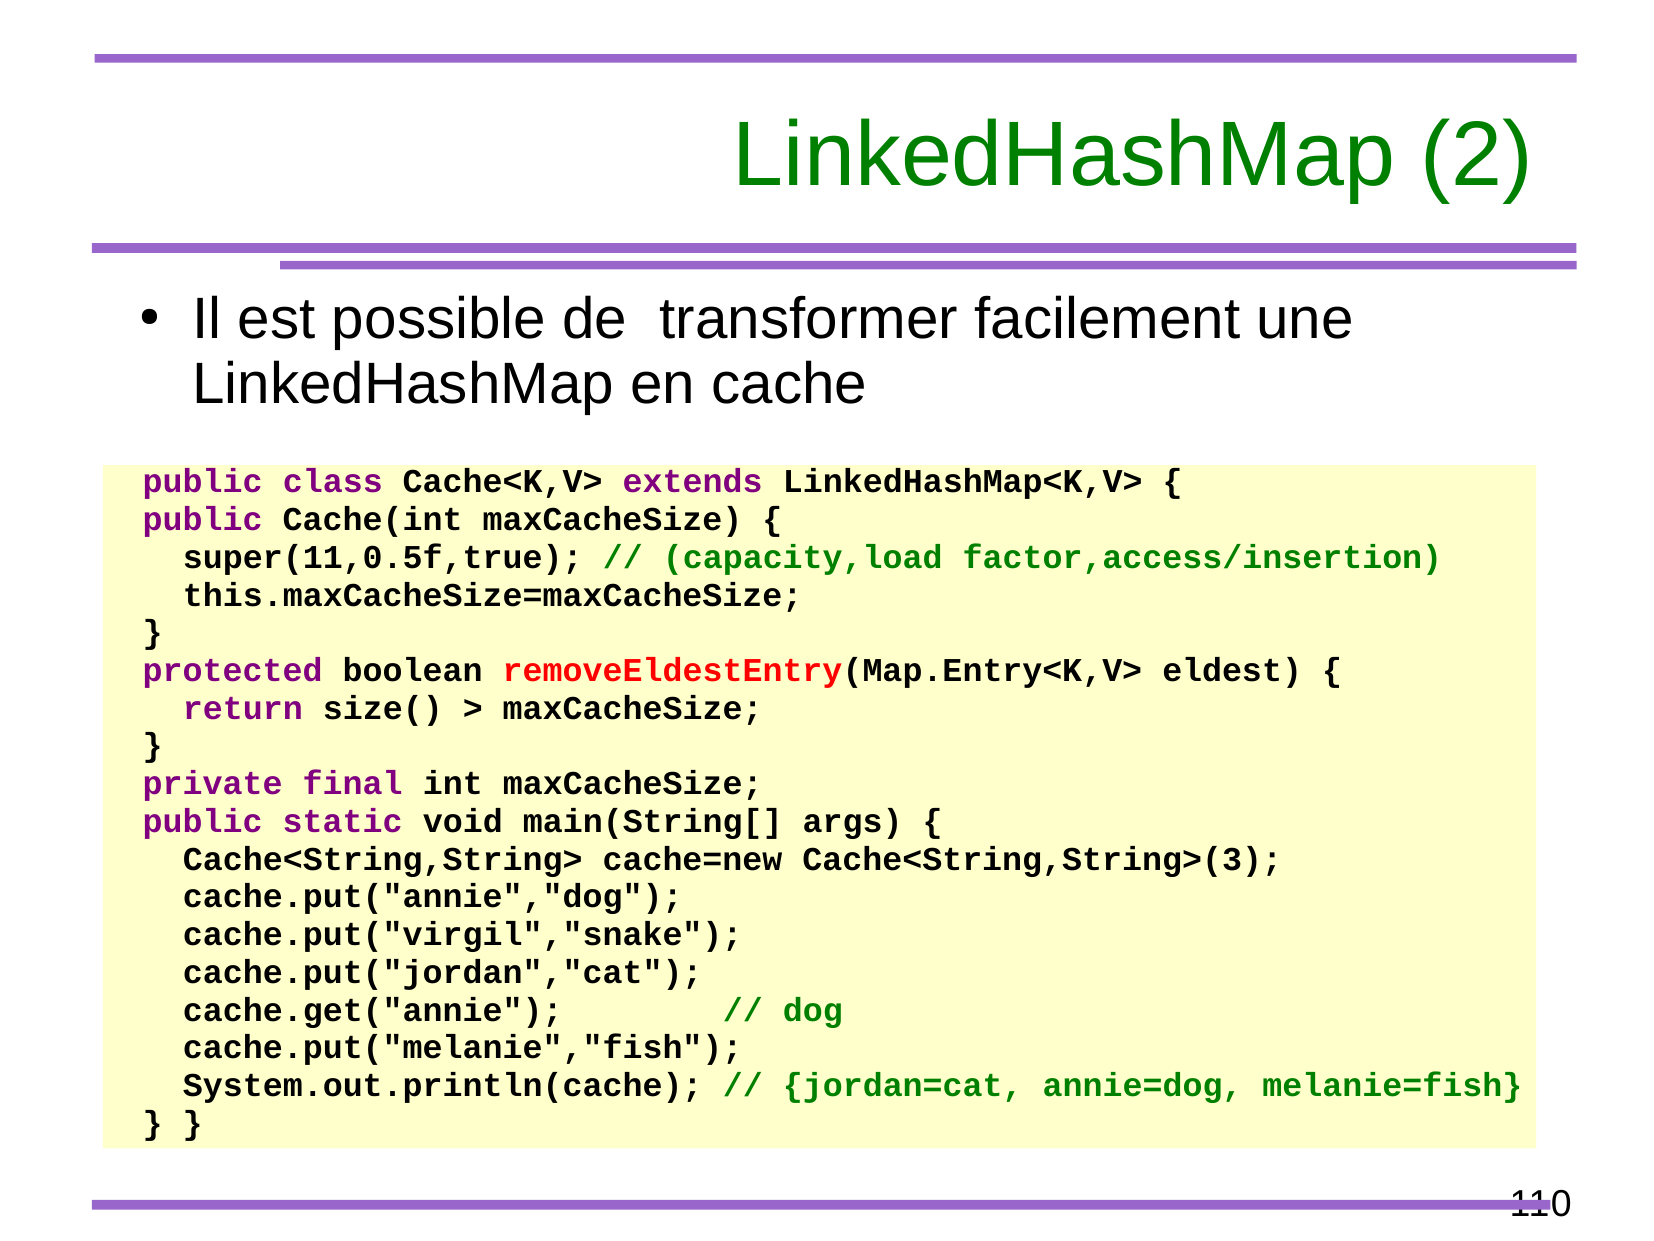

# LinkedHashMap (2)
Il est possible de transformer facilement une LinkedHashMap en cache
 public class Cache<K,V> extends LinkedHashMap<K,V> {
 public Cache(int maxCacheSize) {
 super(11,0.5f,true); // (capacity,load factor,access/insertion)
 this.maxCacheSize=maxCacheSize;
 }
 protected boolean removeEldestEntry(Map.Entry<K,V> eldest) {
 return size() > maxCacheSize;
 }
 private final int maxCacheSize;
 public static void main(String[] args) {
 Cache<String,String> cache=new Cache<String,String>(3);
 cache.put("annie","dog");
 cache.put("virgil","snake");
 cache.put("jordan","cat");
 cache.get("annie"); // dog
 cache.put("melanie","fish");
 System.out.println(cache); // {jordan=cat, annie=dog, melanie=fish}
 } }